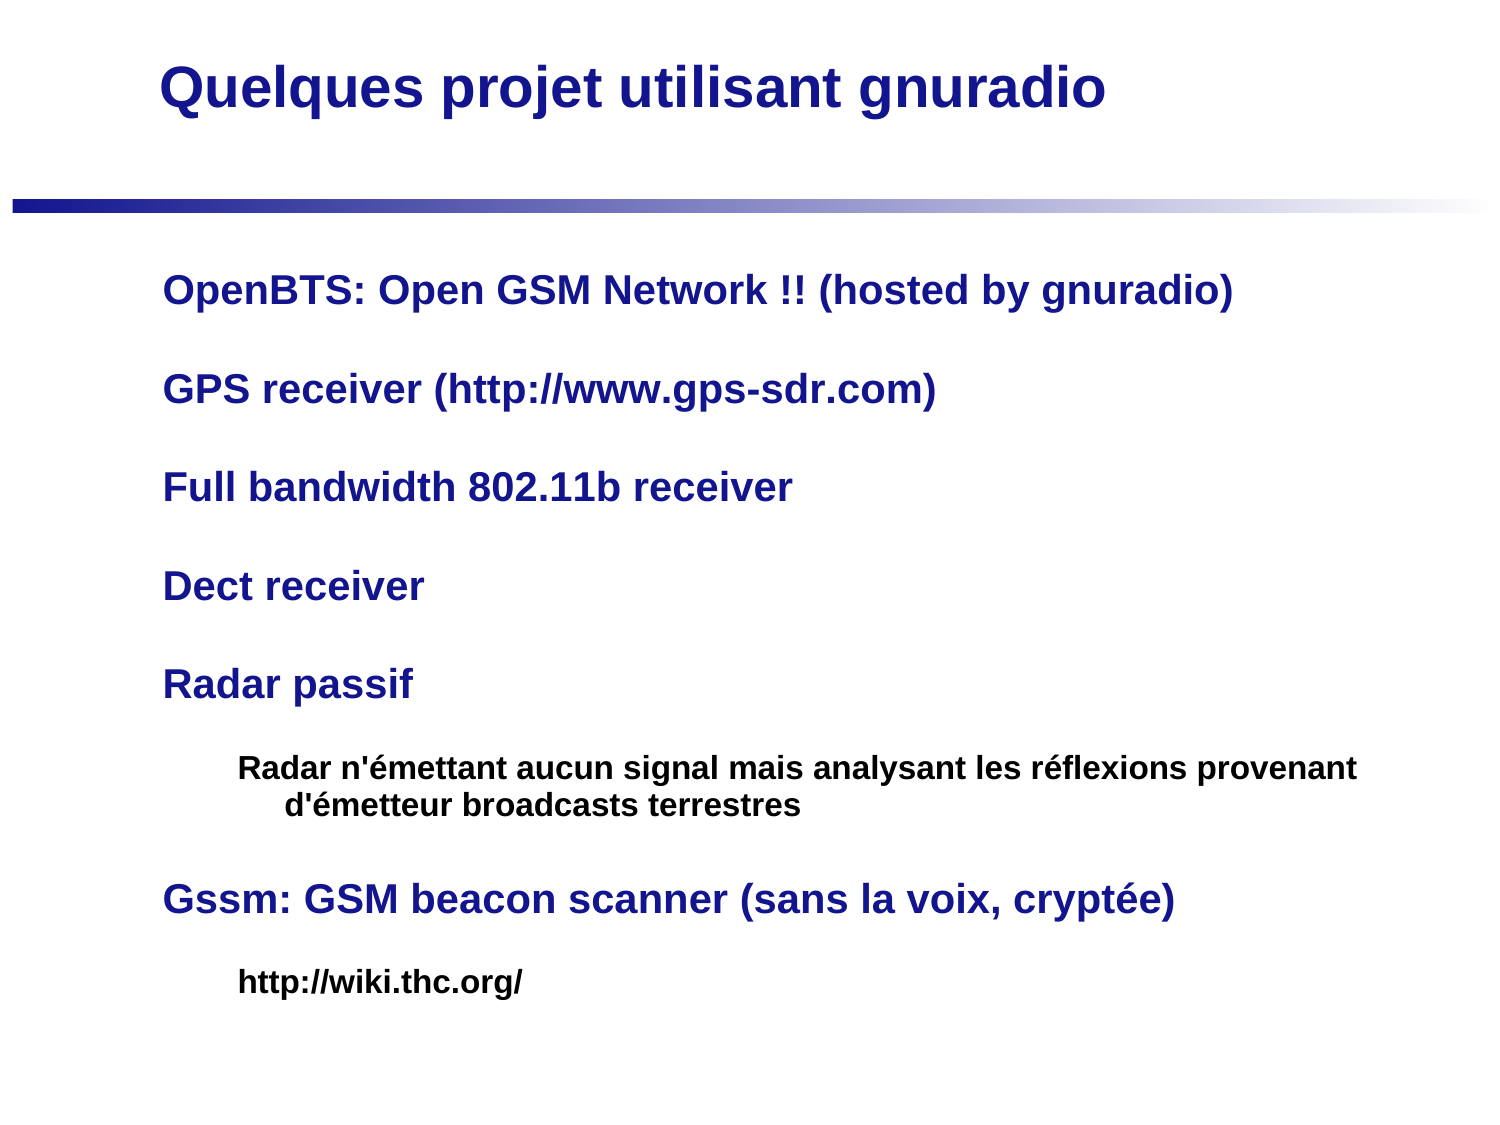

# Quelques projet utilisant gnuradio
OpenBTS: Open GSM Network !! (hosted by gnuradio)
GPS receiver (http://www.gps-sdr.com)
Full bandwidth 802.11b receiver
Dect receiver
Radar passif
Radar n'émettant aucun signal mais analysant les réflexions provenant d'émetteur broadcasts terrestres
Gssm: GSM beacon scanner (sans la voix, cryptée)
http://wiki.thc.org/